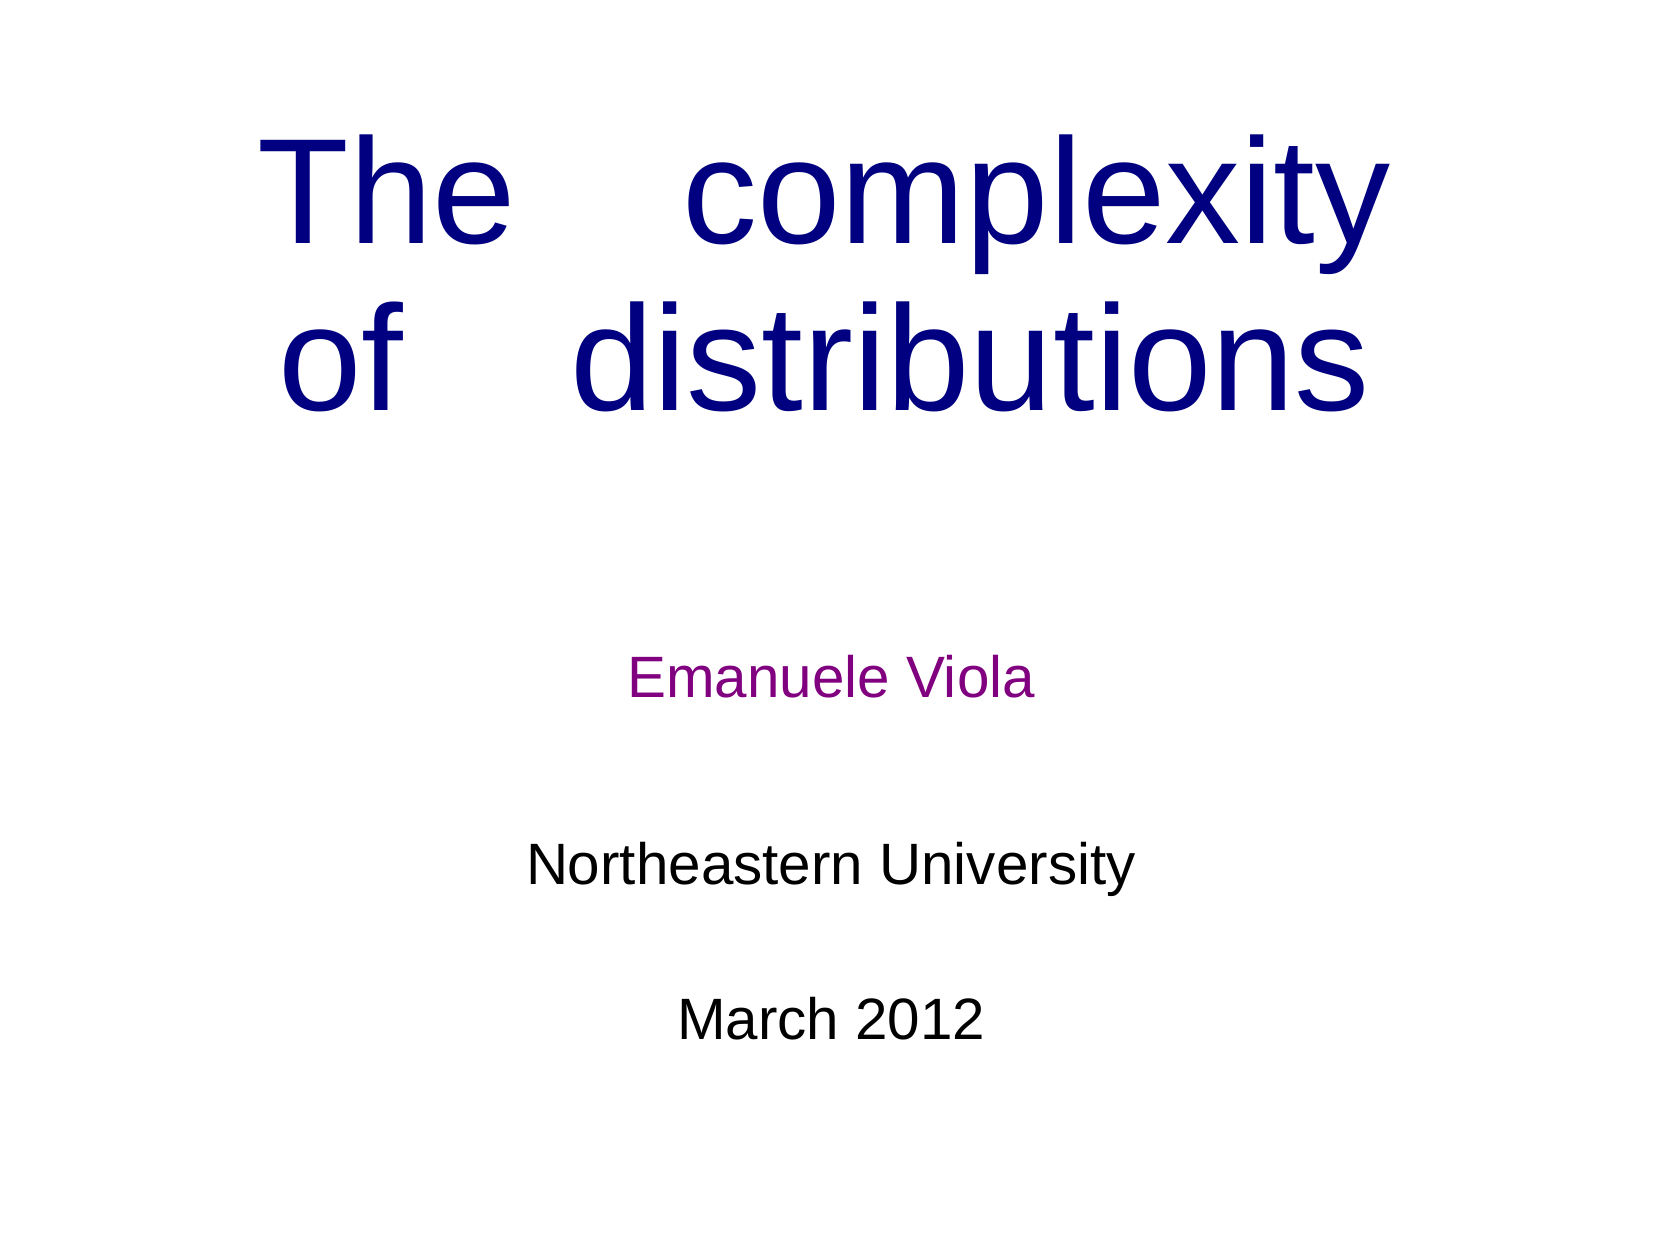

# The complexity of distributions
Emanuele Viola
Northeastern University
March 2012